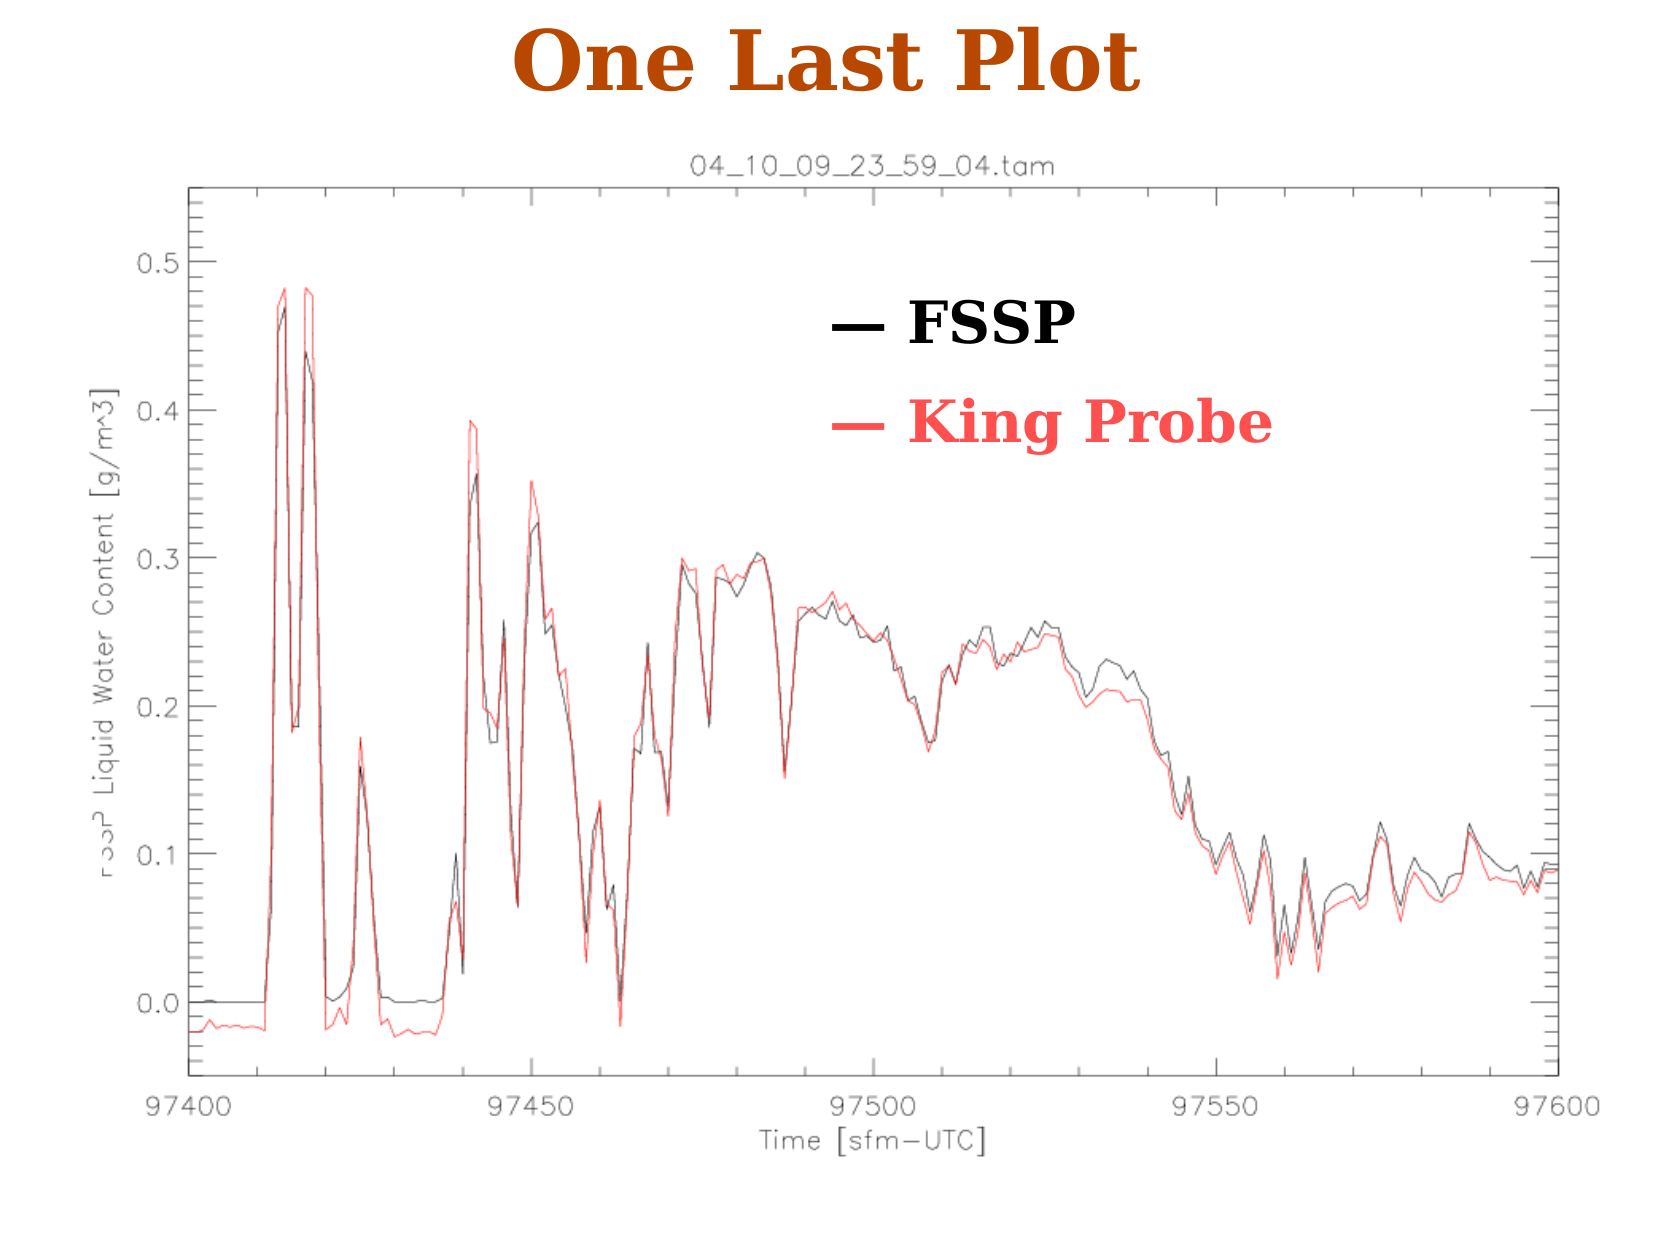

One Last Plot
— FSSP
— King Probe